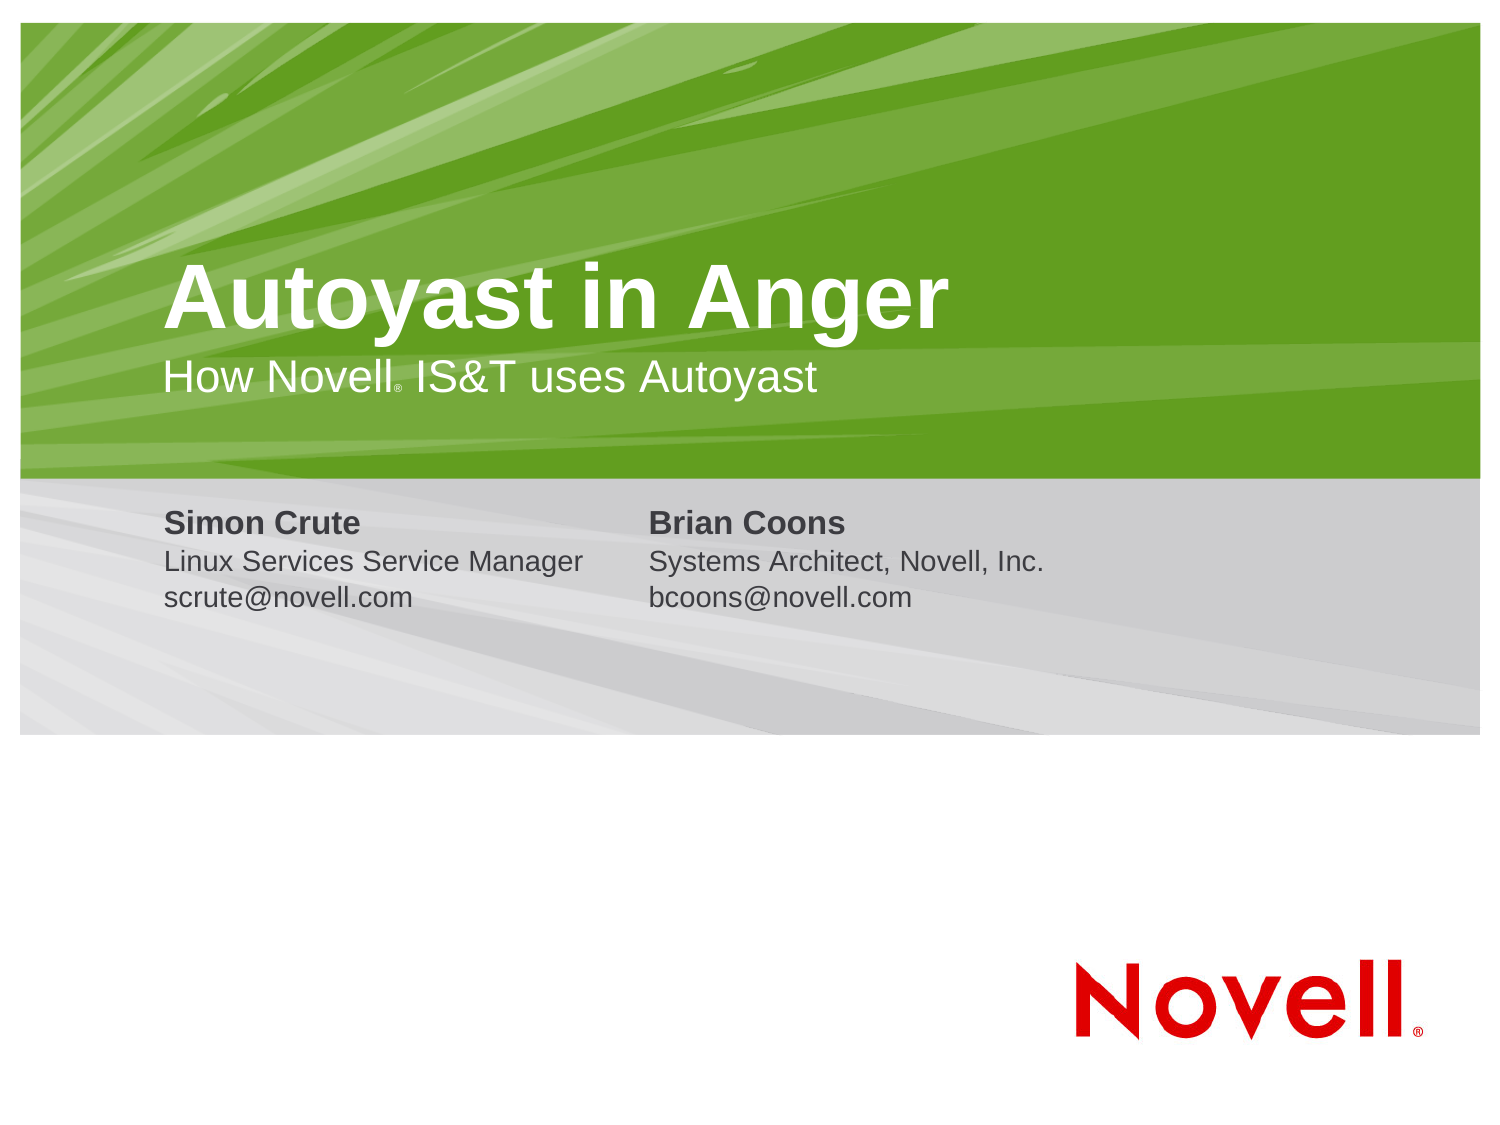

# Autoyast in Anger How Novell® IS&T uses Autoyast
Simon Crute
Linux Services Service Manager
scrute@novell.com
Brian Coons
Systems Architect, Novell, Inc.
bcoons@novell.com